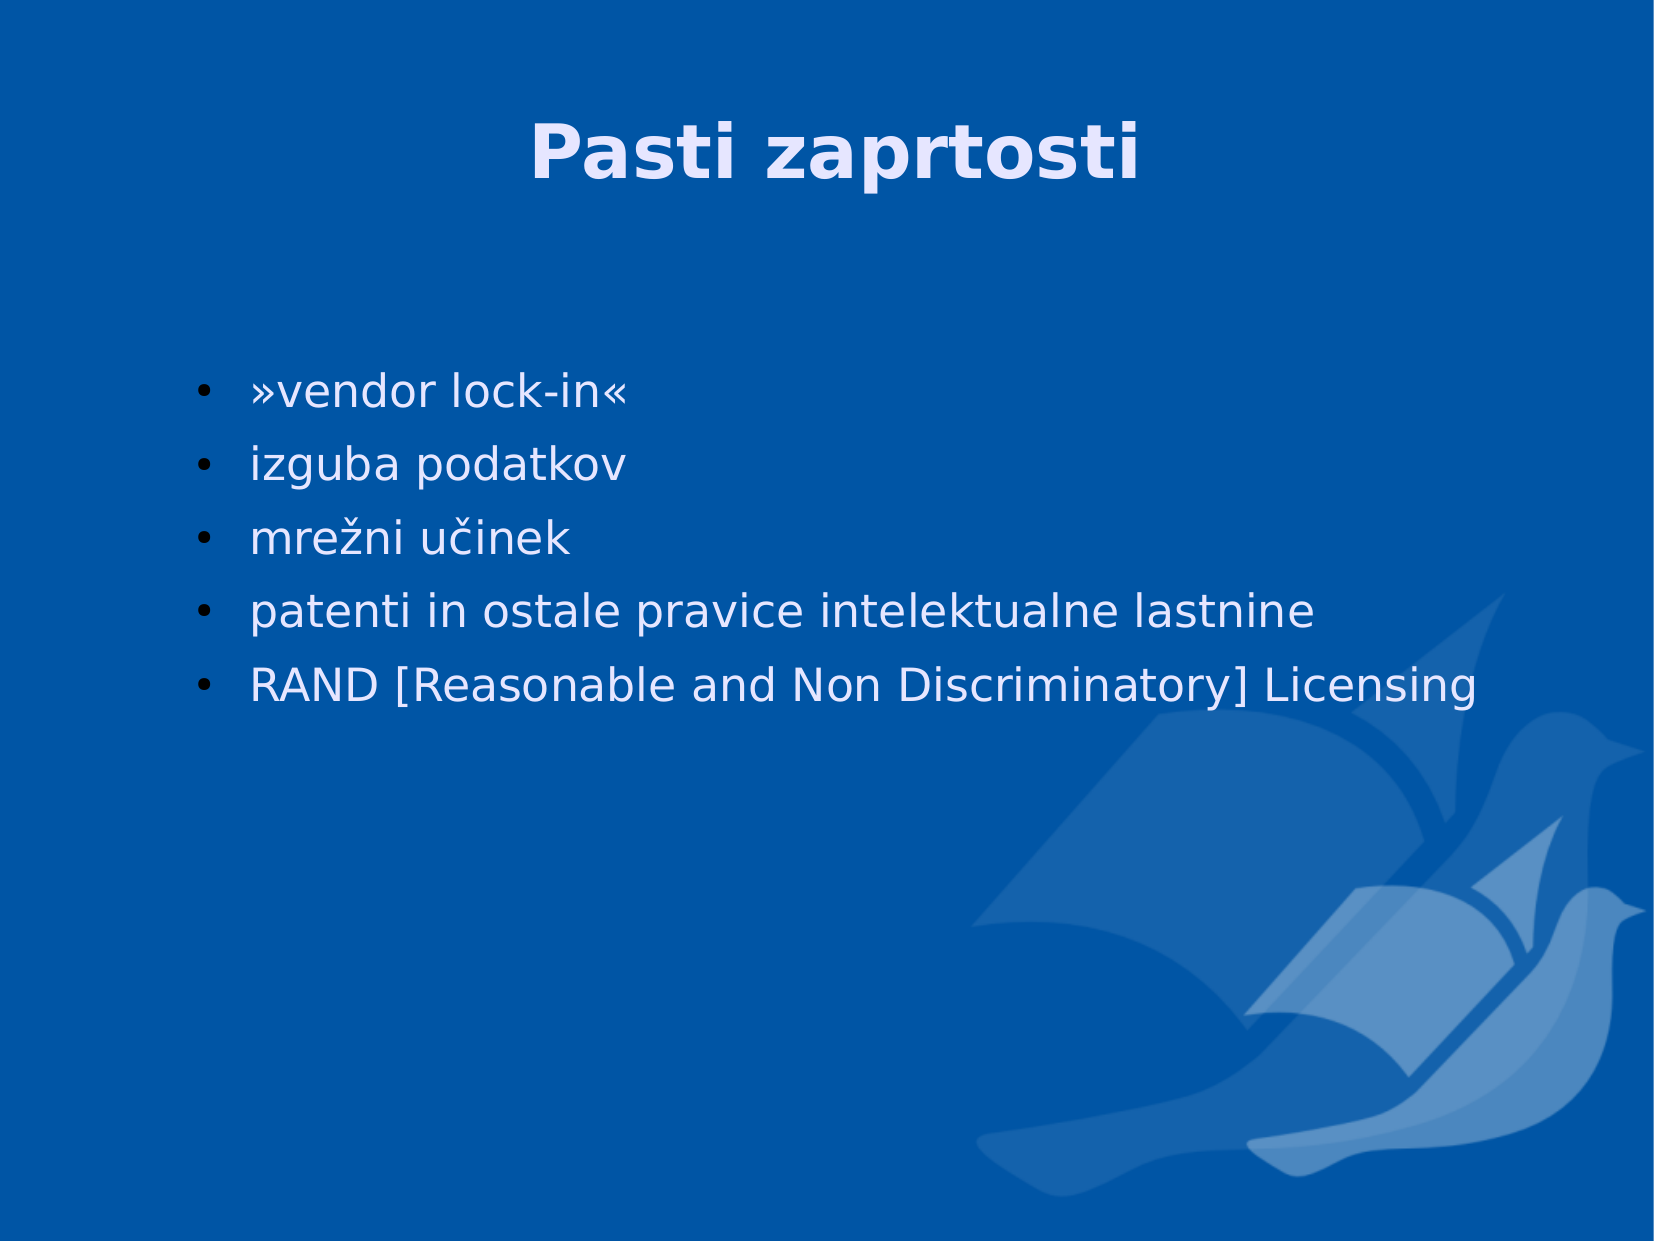

# Pasti zaprtosti
»vendor lock-in«
izguba podatkov
mrežni učinek
patenti in ostale pravice intelektualne lastnine
RAND [Reasonable and Non Discriminatory] Licensing